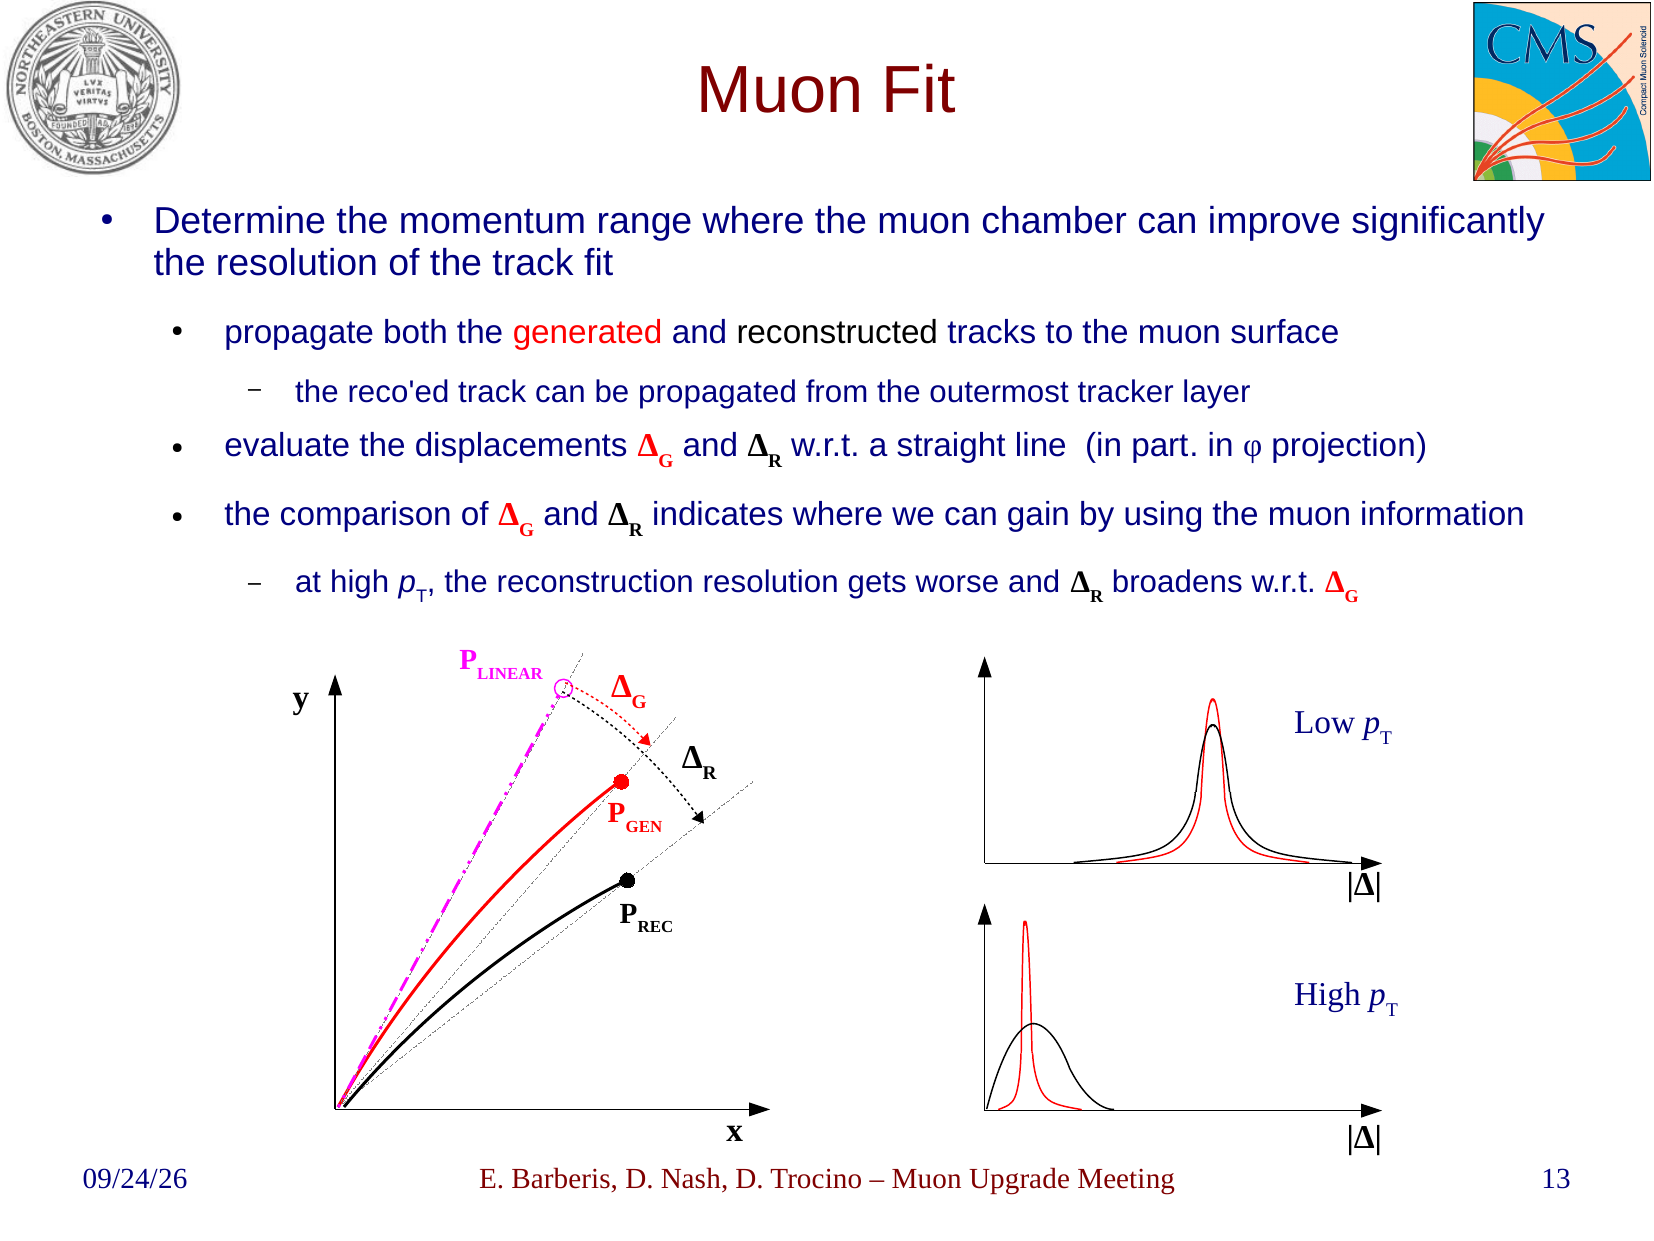

# Muon Fit
Determine the momentum range where the muon chamber can improve significantly the resolution of the track fit
propagate both the generated and reconstructed tracks to the muon surface
the reco'ed track can be propagated from the outermost tracker layer
evaluate the displacements ΔG and ΔR w.r.t. a straight line (in part. in φ projection)
the comparison of ΔG and ΔR indicates where we can gain by using the muon information
at high pT, the reconstruction resolution gets worse and ΔR broadens w.r.t. ΔG
PLINEAR
ΔG
y
Low pT
ΔR
PGEN
|Δ|
PREC
High pT
x
|Δ|
D. Trocino - Meeting
13